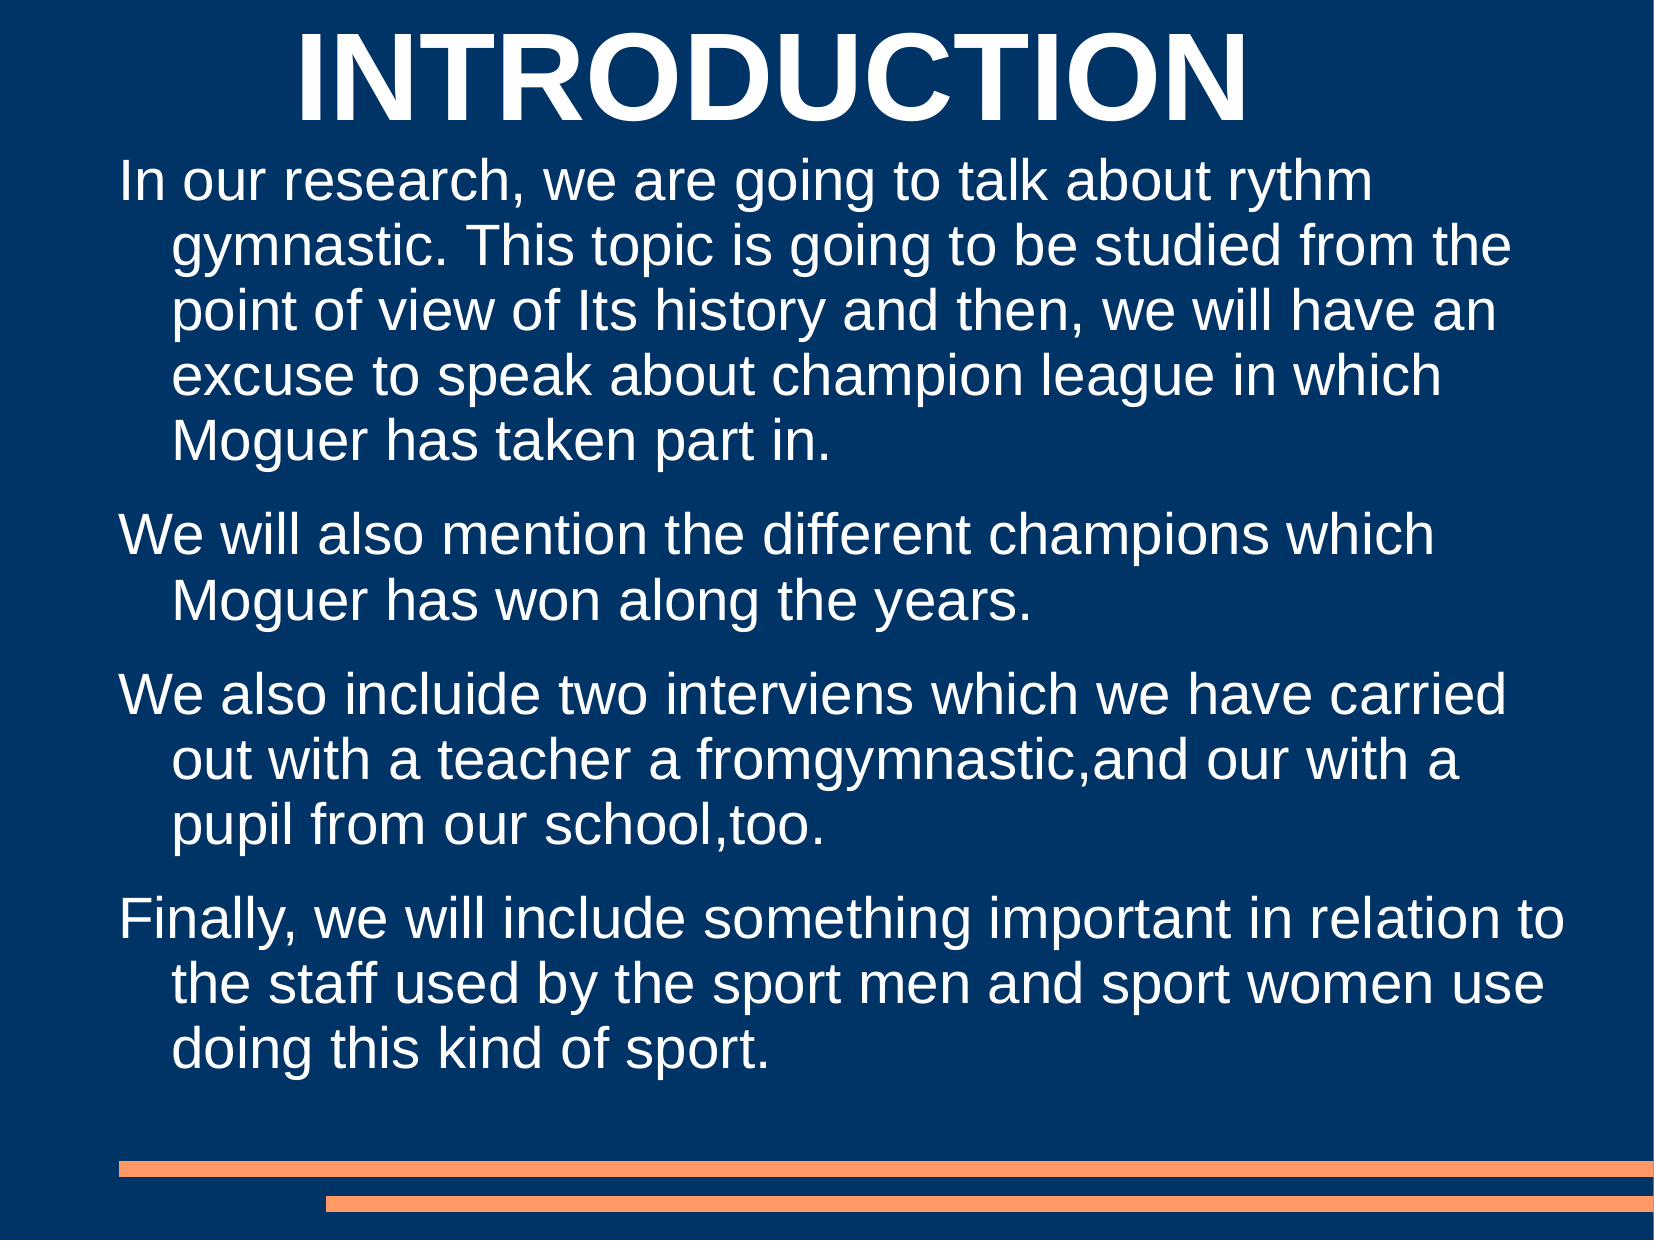

INTRODUCTION
# In our research, we are going to talk about rythm gymnastic. This topic is going to be studied from the point of view of Its history and then, we will have an excuse to speak about champion league in which Moguer has taken part in.
We will also mention the different champions which Moguer has won along the years.
We also incluide two interviens which we have carried out with a teacher a fromgymnastic,and our with a pupil from our school,too.
Finally, we will include something important in relation to the staff used by the sport men and sport women use doing this kind of sport.